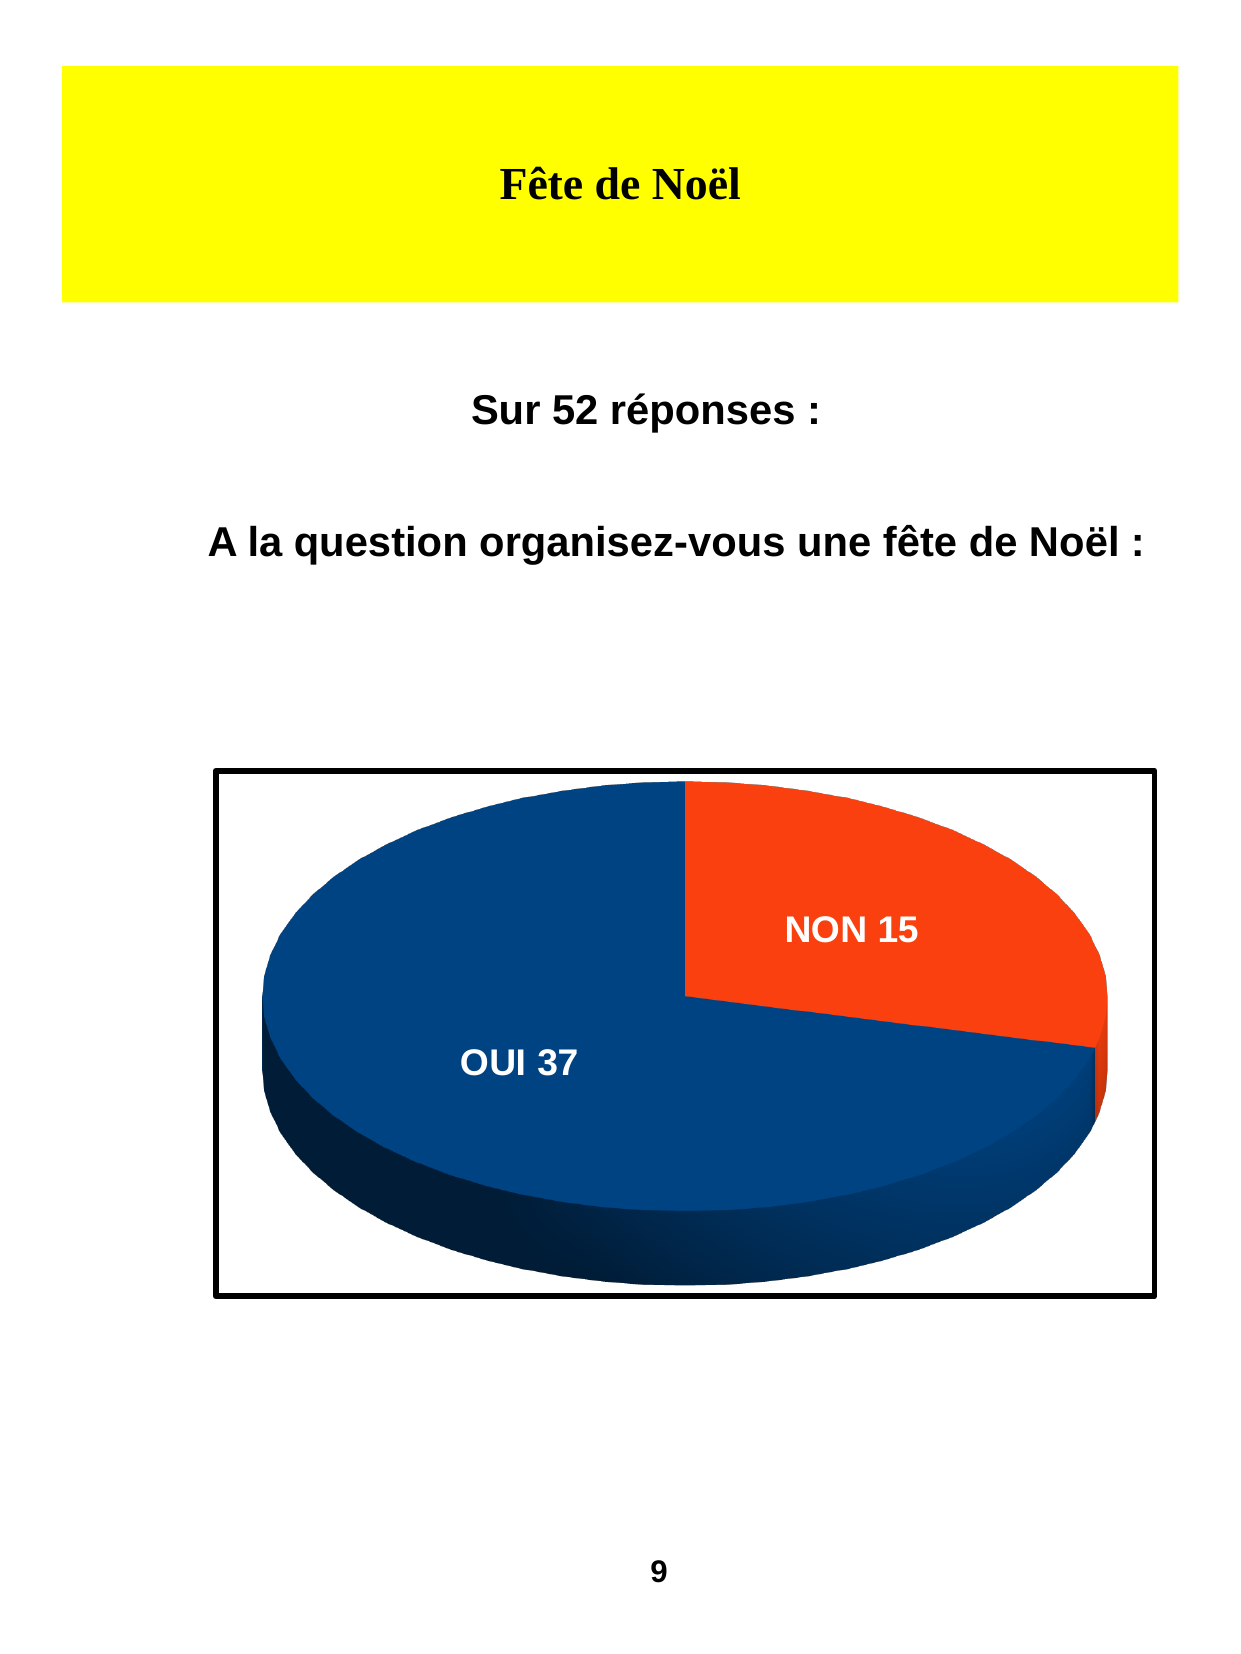

#
Fête de Noël
 Sur 52 réponses :
A la question organisez-vous une fête de Noël :
[unsupported chart]